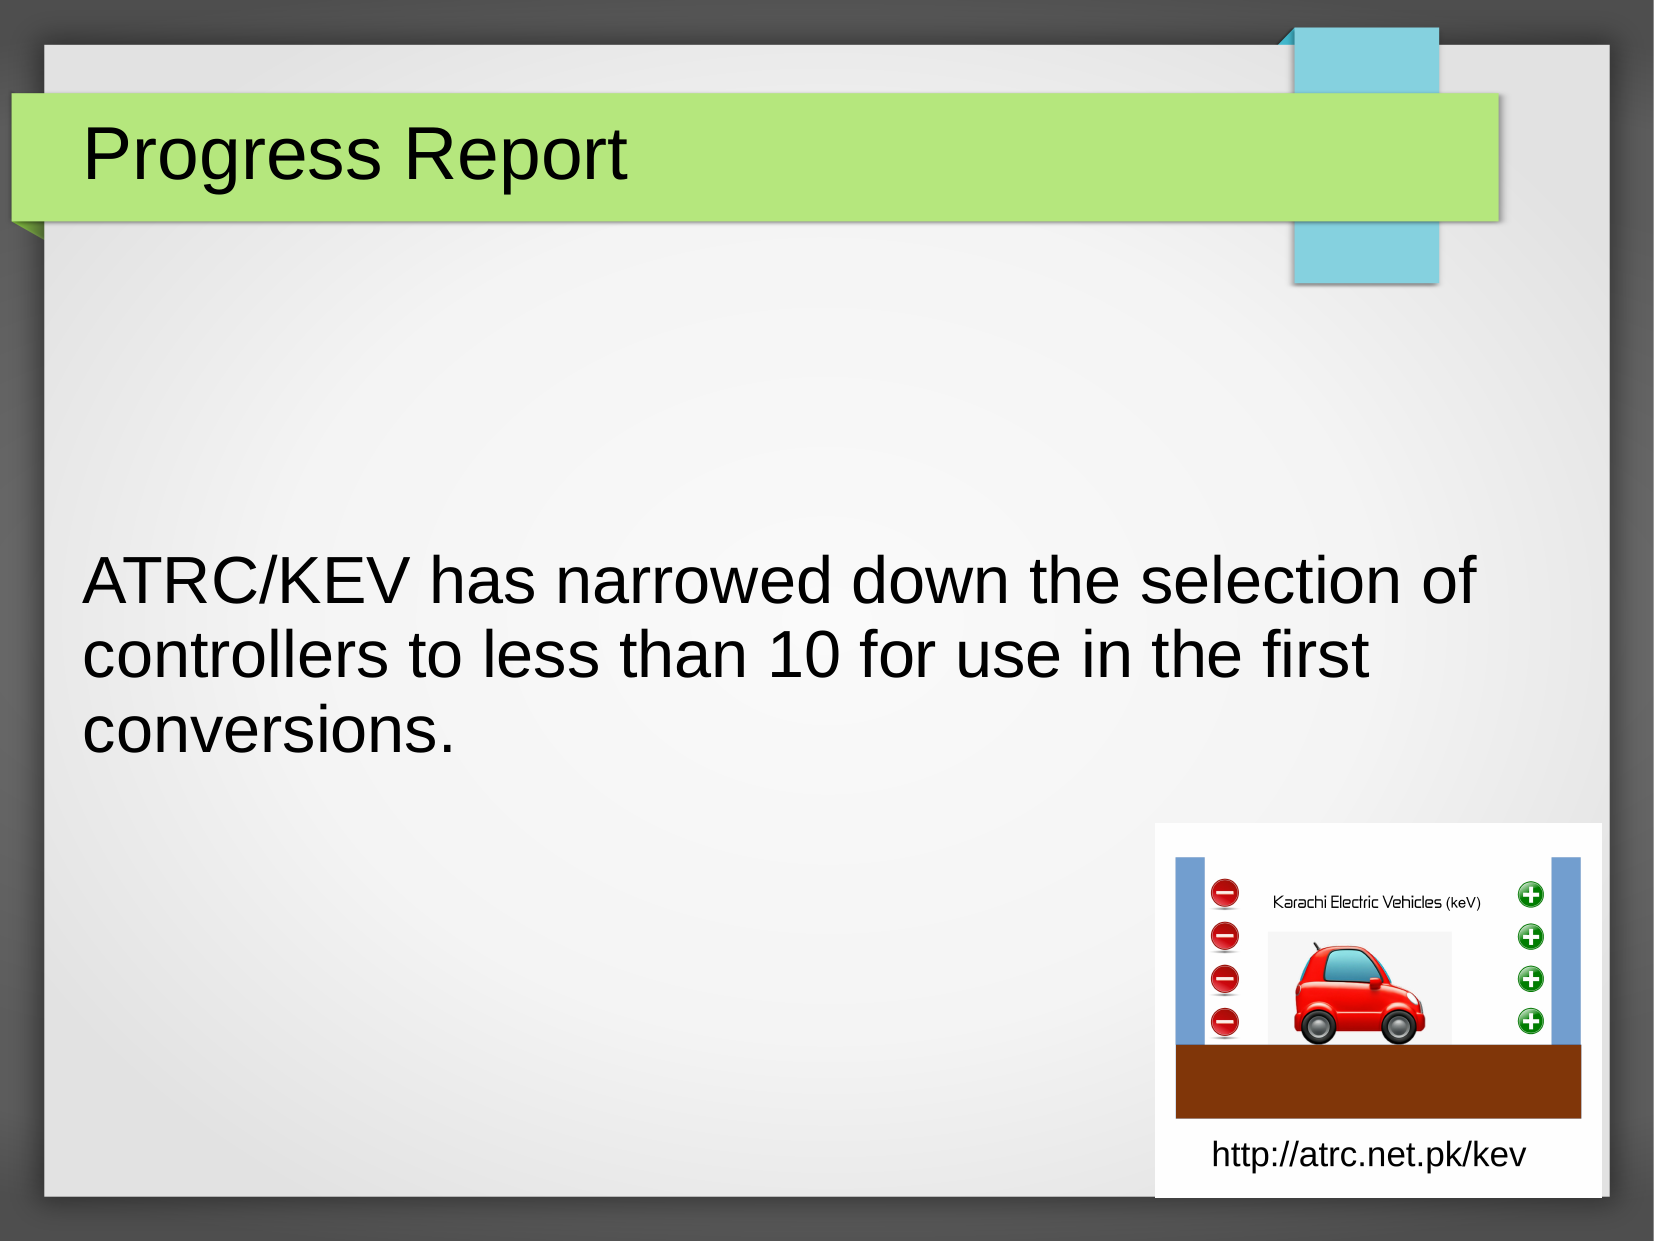

# Progress Report
ATRC/KEV has narrowed down the selection of controllers to less than 10 for use in the first conversions.